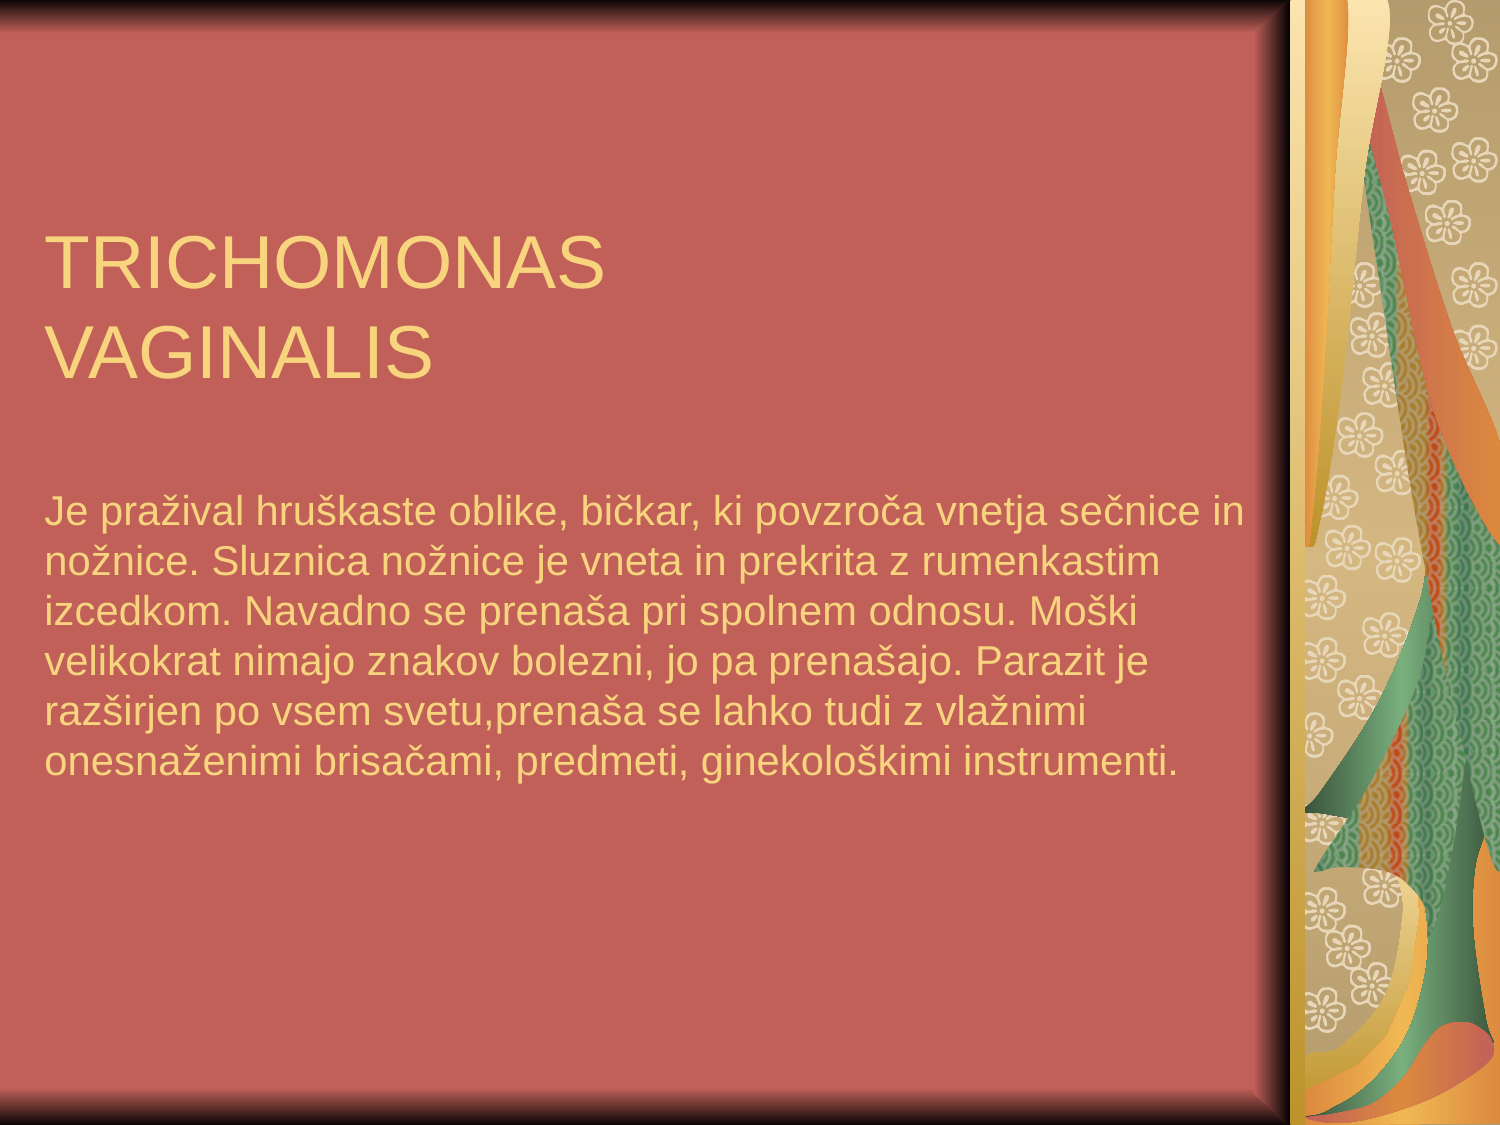

# TRICHOMONAS VAGINALIS Je pražival hruškaste oblike, bičkar, ki povzroča vnetja sečnice in nožnice. Sluznica nožnice je vneta in prekrita z rumenkastim izcedkom. Navadno se prenaša pri spolnem odnosu. Moški velikokrat nimajo znakov bolezni, jo pa prenašajo. Parazit je razširjen po vsem svetu,prenaša se lahko tudi z vlažnimi onesnaženimi brisačami, predmeti, ginekološkimi instrumenti.